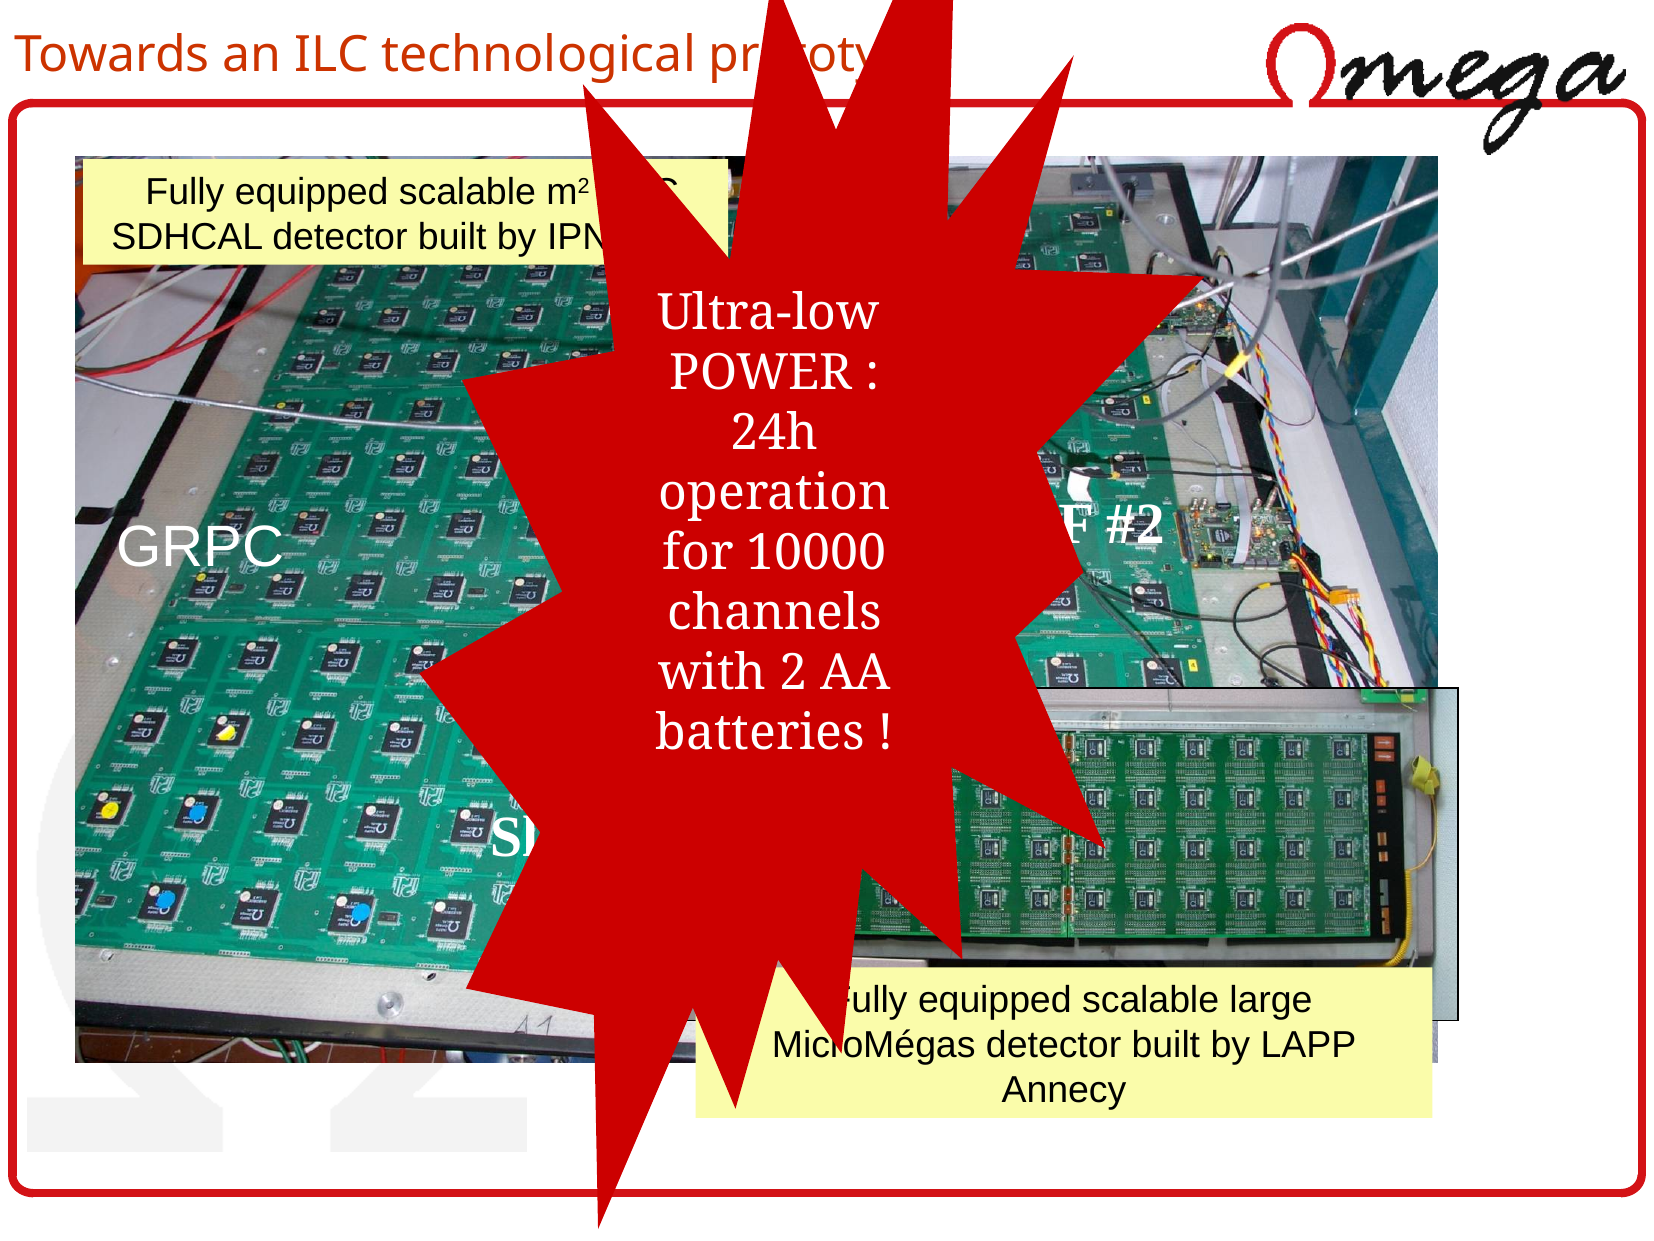

Ultra-low
POWER : 24h operation for 10000 channels with 2 AA batteries !
Towards an ILC technological prototype
Fully equipped scalable m2 RPC SDHCAL detector built by IPN Lyon
Slab #1
DIF #1
Slab #2
DIF #2
GRPC
Slab #3
DIF #3
Fully equipped scalable large MicroMégas detector built by LAPP Annecy